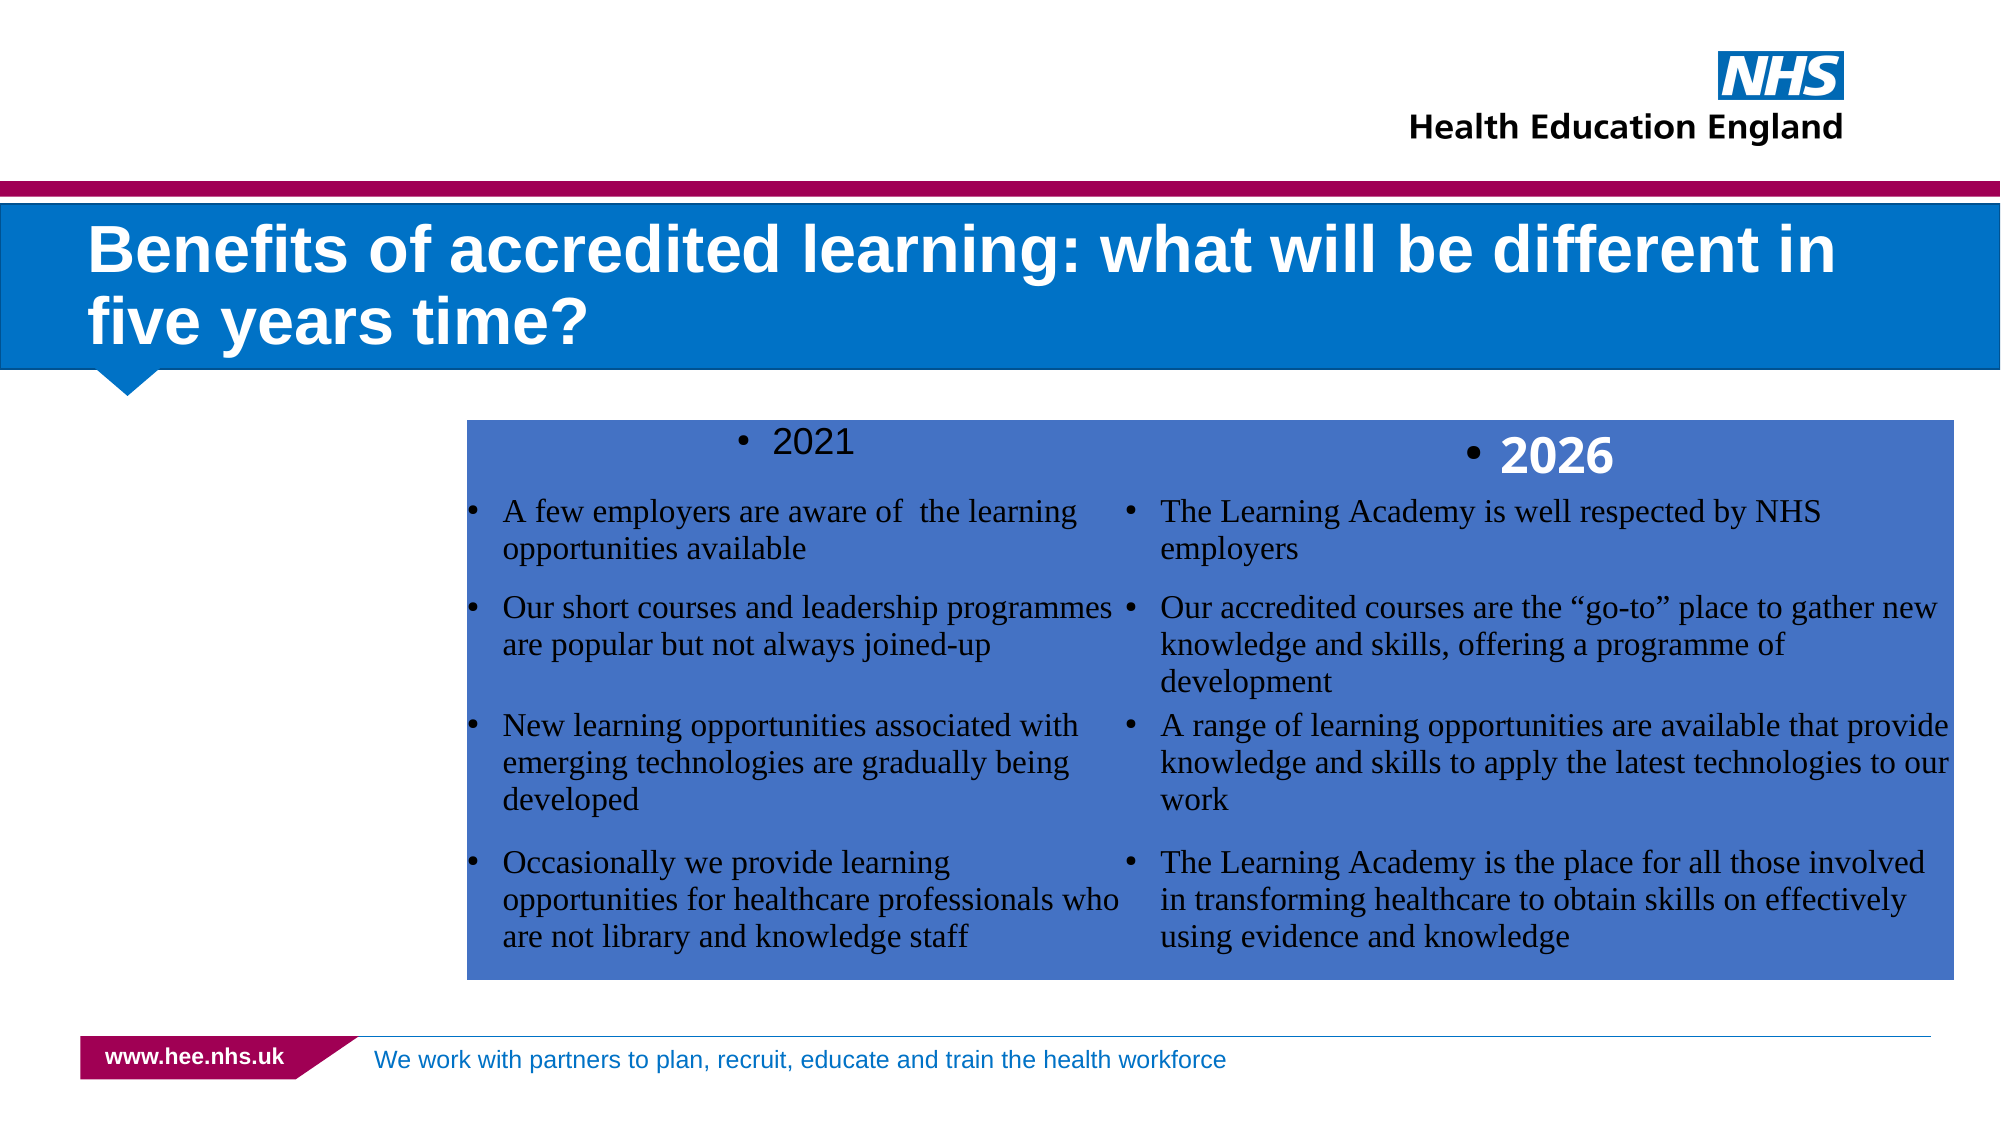

# Benefits of accredited learning: what will be different in five years time?
| 2021 | 2026 |
| --- | --- |
| A few employers are aware of the learning opportunities available | The Learning Academy is well respected by NHS employers |
| Our short courses and leadership programmes are popular but not always joined-up | Our accredited courses are the “go-to” place to gather new knowledge and skills, offering a programme of development |
| New learning opportunities associated with emerging technologies are gradually being developed | A range of learning opportunities are available that provide knowledge and skills to apply the latest technologies to our work |
| Occasionally we provide learning opportunities for healthcare professionals who are not library and knowledge staff | The Learning Academy is the place for all those involved in transforming healthcare to obtain skills on effectively using evidence and knowledge |